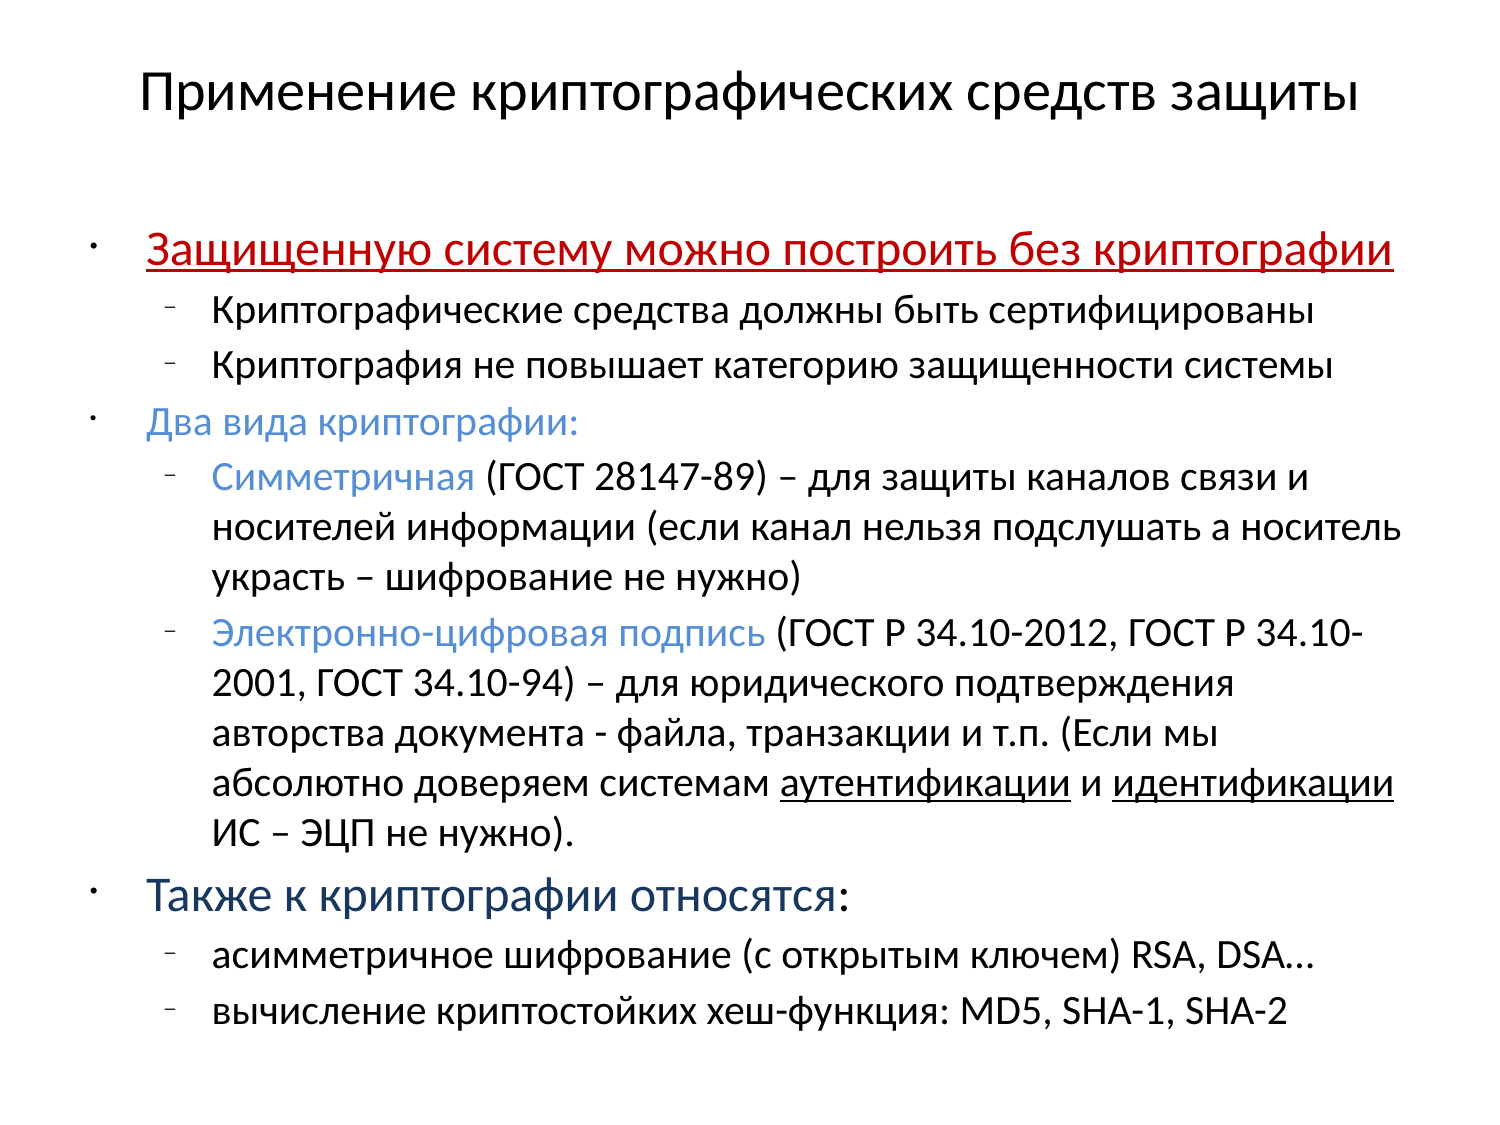

# Применение криптографических средств защиты
Защищенную систему можно построить без криптографии
Криптографические средства должны быть сертифицированы
Криптография не повышает категорию защищенности системы
Два вида криптографии:
Симметричная (ГОСТ 28147-89) – для защиты каналов связи и носителей информации (если канал нельзя подслушать а носитель украсть – шифрование не нужно)
Электронно-цифровая подпись (ГОСТ Р 34.10-2012, ГОСТ Р 34.10-2001, ГОСТ 34.10-94) – для юридического подтверждения авторства документа - файла, транзакции и т.п. (Если мы абсолютно доверяем системам аутентификации и идентификации ИС – ЭЦП не нужно).
Также к криптографии относятся:
асимметричное шифрование (с открытым ключем) RSA, DSA…
вычисление криптостойких хеш-функция: MD5, SHA-1, SHA-2